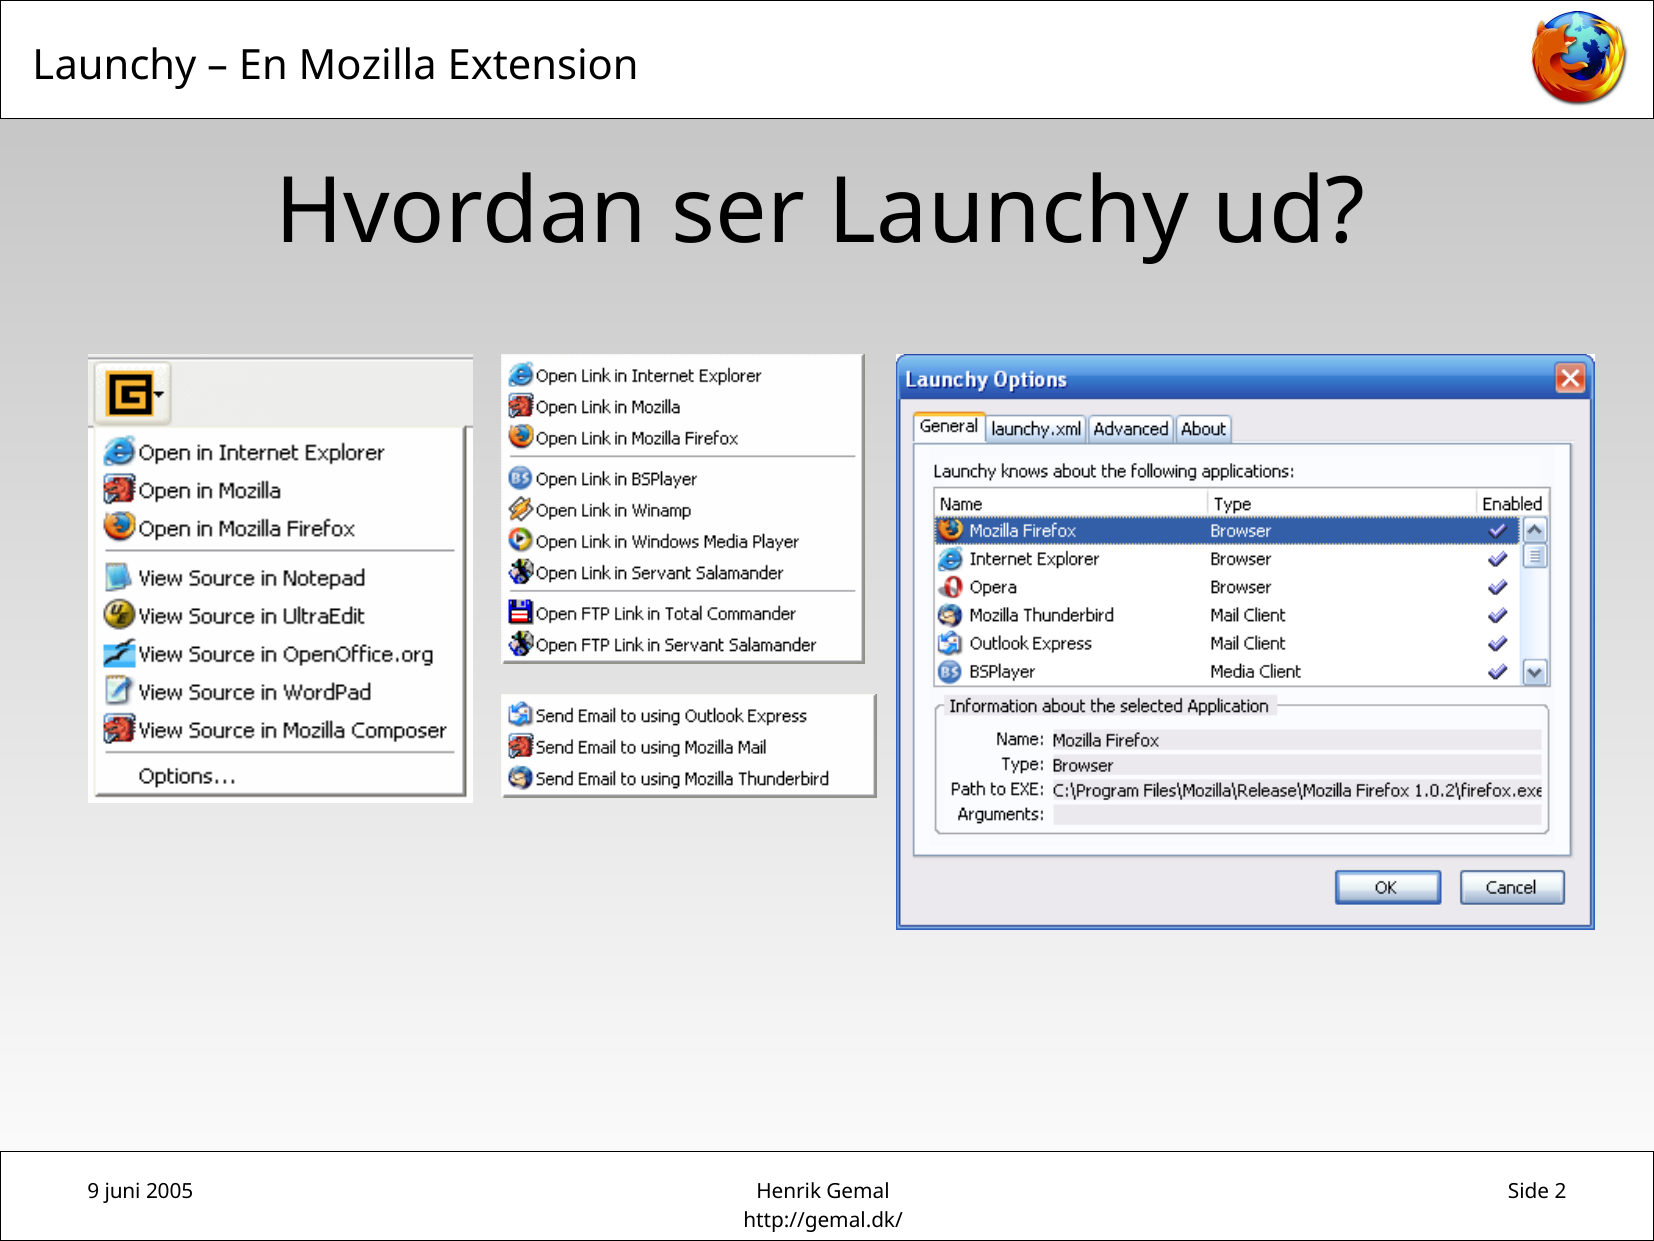

# Hvordan ser Launchy ud?
9 juni 2005
2